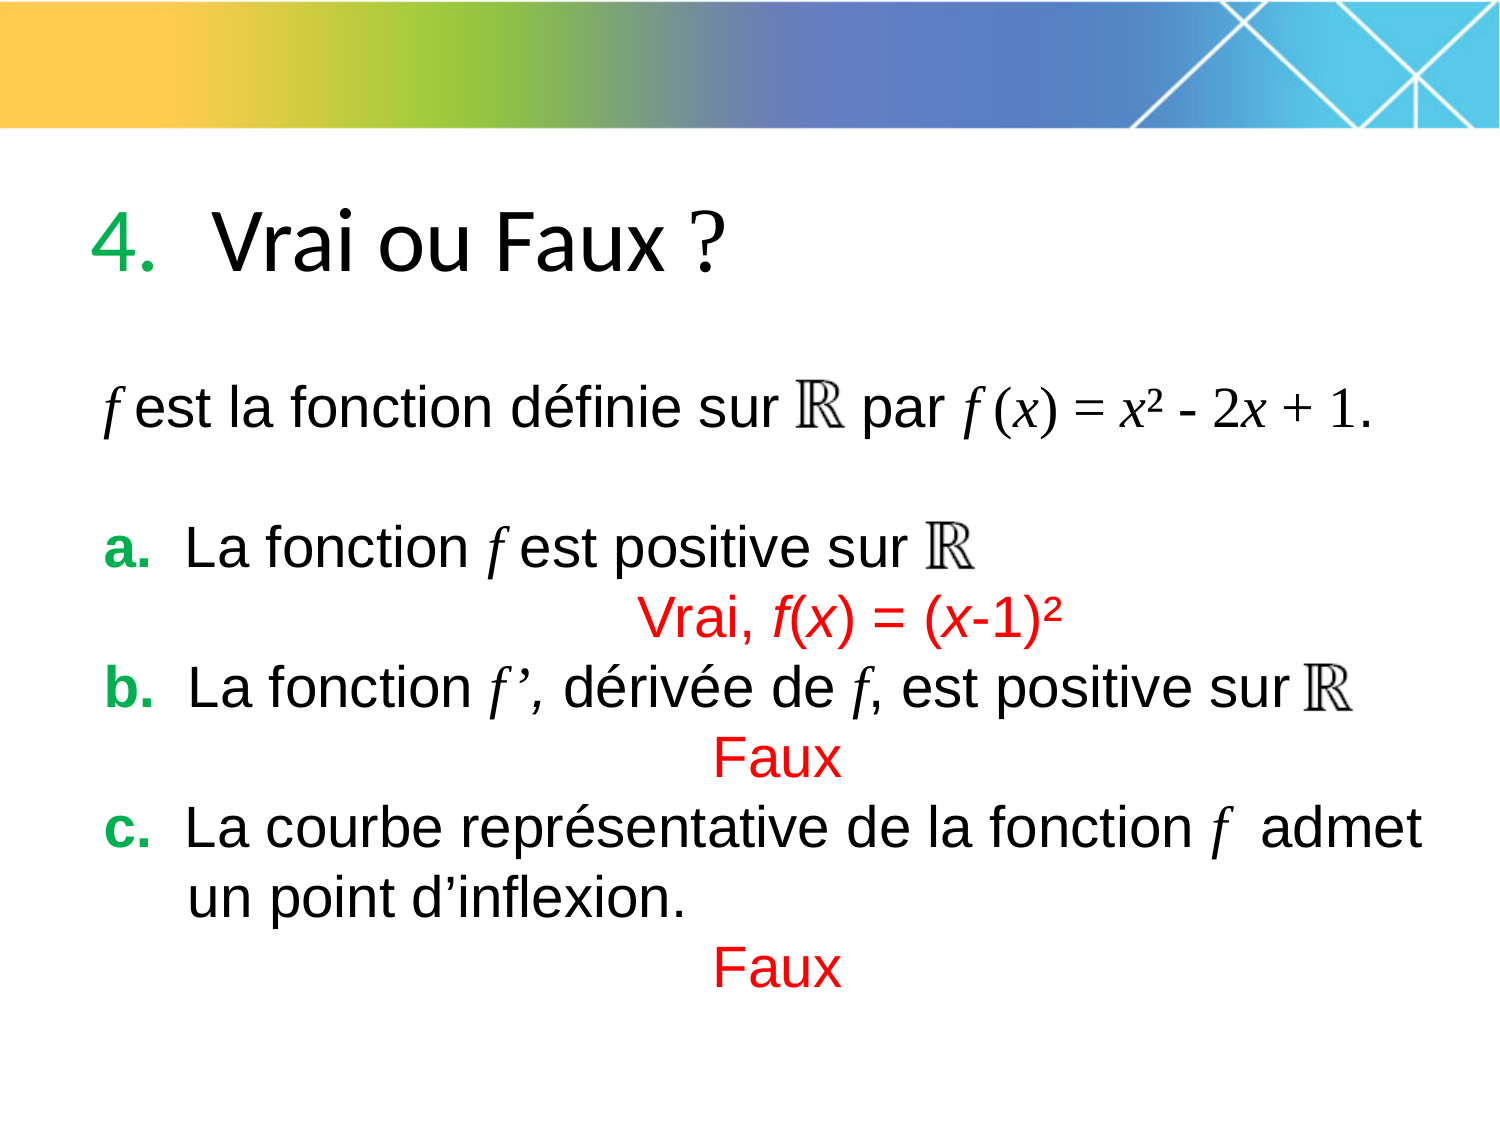

# Vrai ou Faux ?
f est la fonction définie sur par f (x) = x² - 2x + 1.
a. La fonction f est positive sur
							Vrai, f(x) = (x-1)²
b. La fonction f’, dérivée de f, est positive sur
								Faux
c. La courbe représentative de la fonction f admet un point d’inflexion.
								Faux